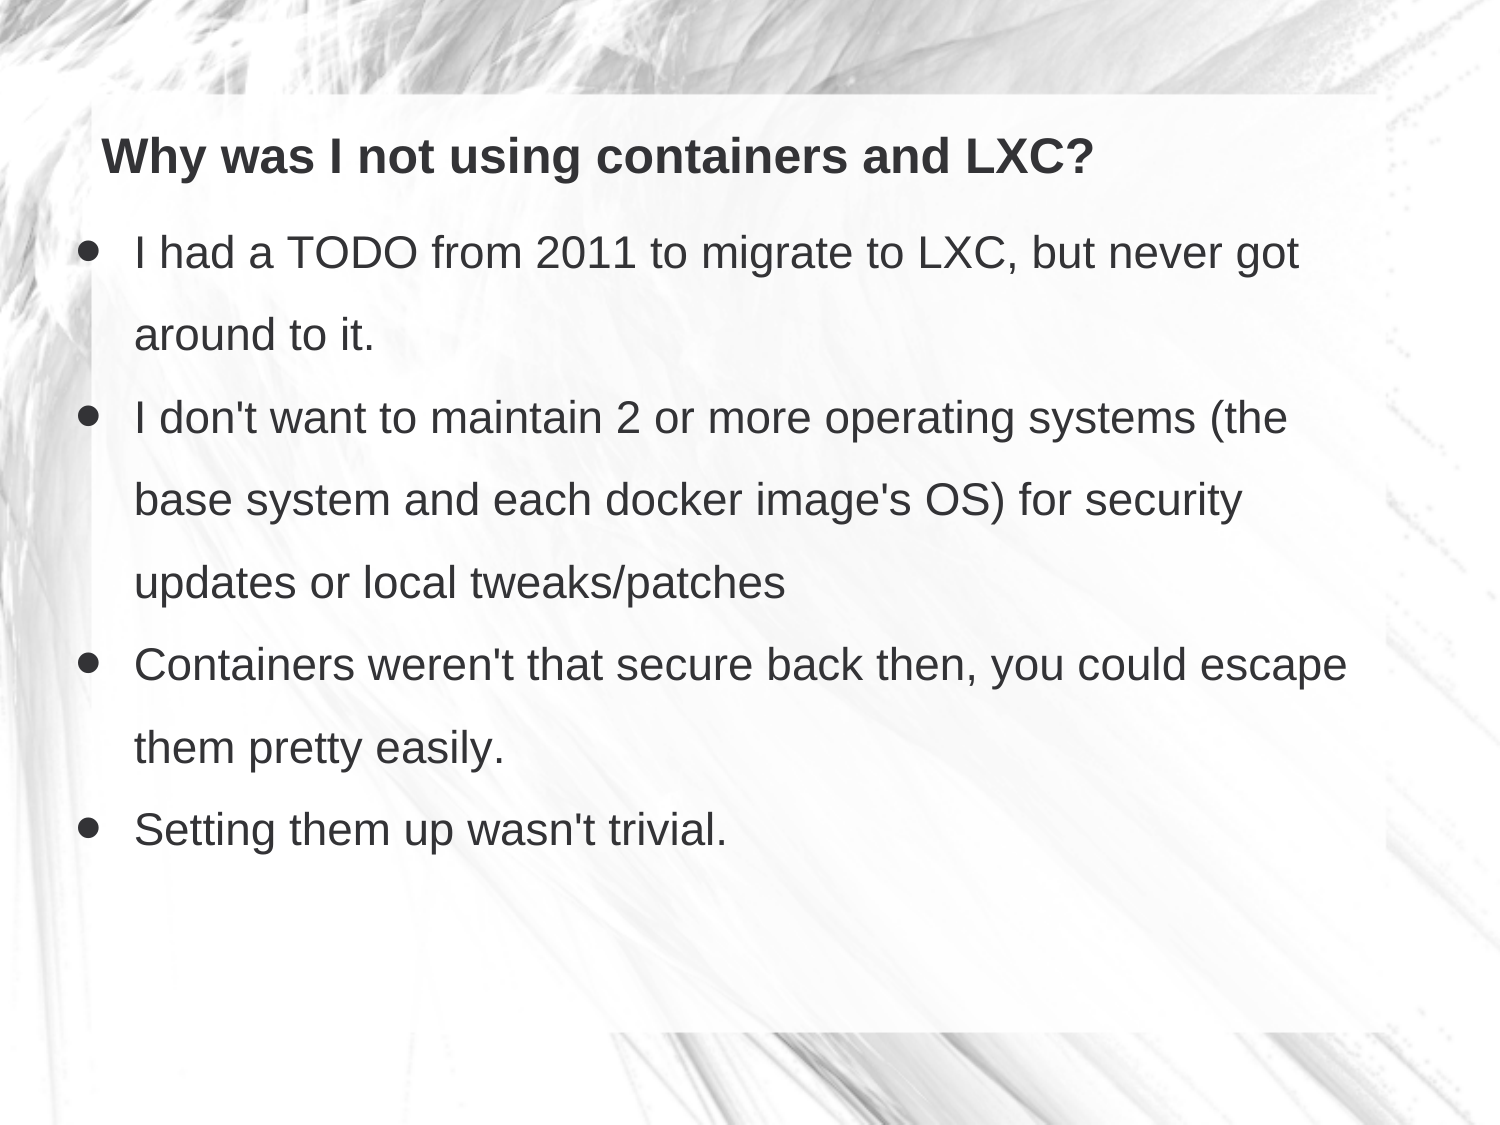

# Why was I not using containers and LXC?
I had a TODO from 2011 to migrate to LXC, but never got around to it.
I don't want to maintain 2 or more operating systems (the base system and each docker image's OS) for security updates or local tweaks/patches
Containers weren't that secure back then, you could escape them pretty easily.
Setting them up wasn't trivial.